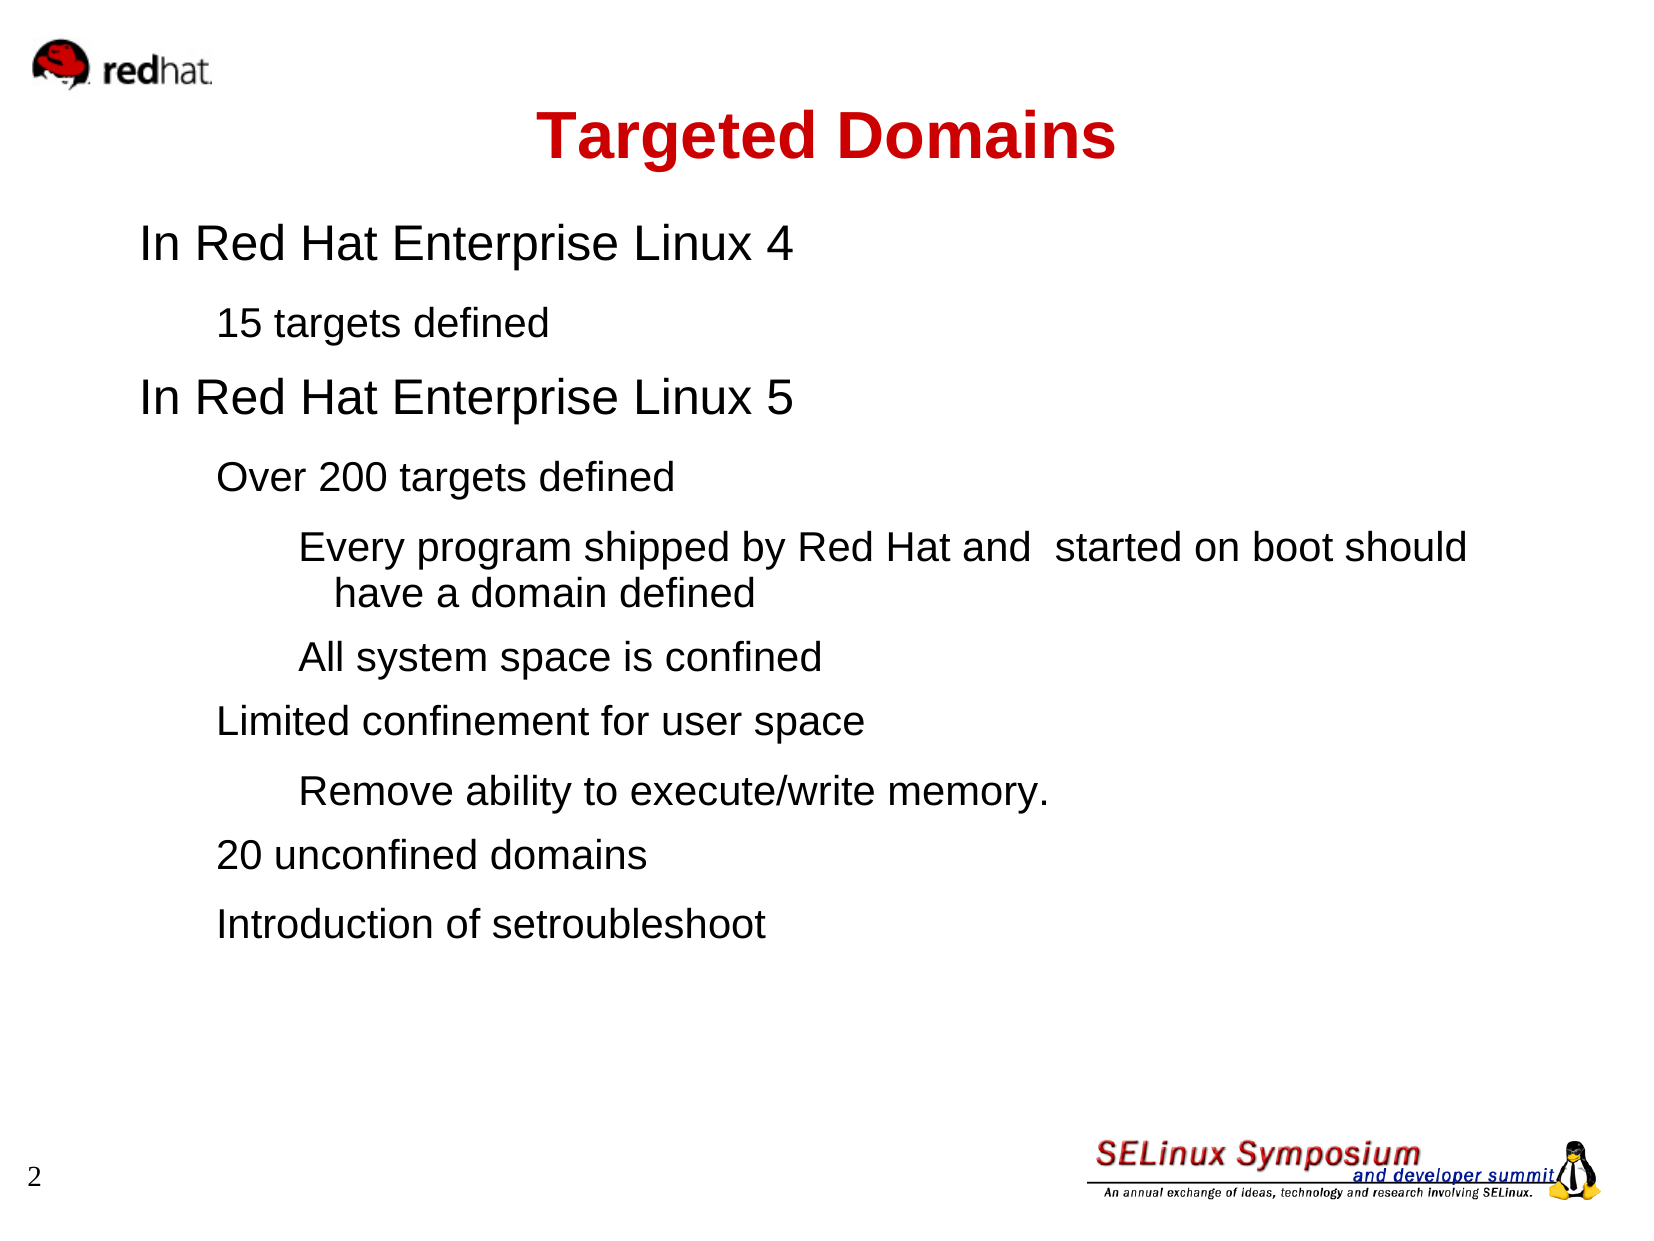

# Targeted Domains
In Red Hat Enterprise Linux 4
15 targets defined
In Red Hat Enterprise Linux 5
Over 200 targets defined
Every program shipped by Red Hat and started on boot should have a domain defined
All system space is confined
Limited confinement for user space
Remove ability to execute/write memory.
20 unconfined domains
Introduction of setroubleshoot